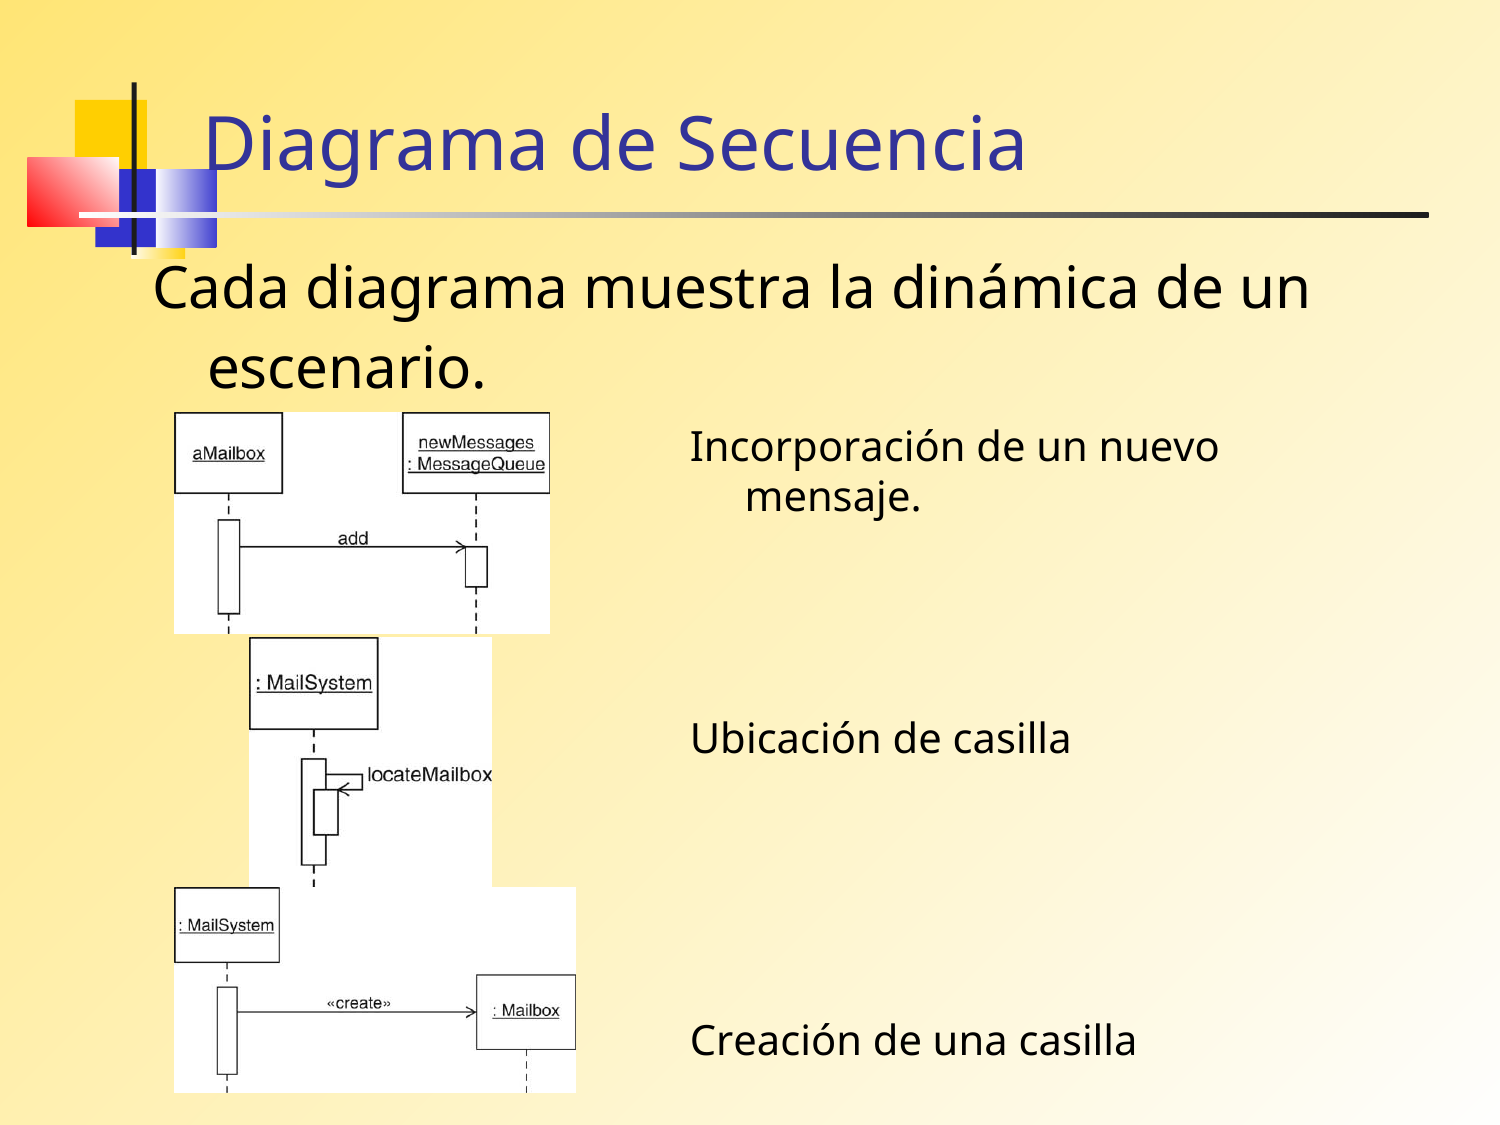

# Diagrama de Secuencia
Cada diagrama muestra la dinámica de un escenario.
Incorporación de un nuevo mensaje.
Ubicación de casilla
Creación de una casilla